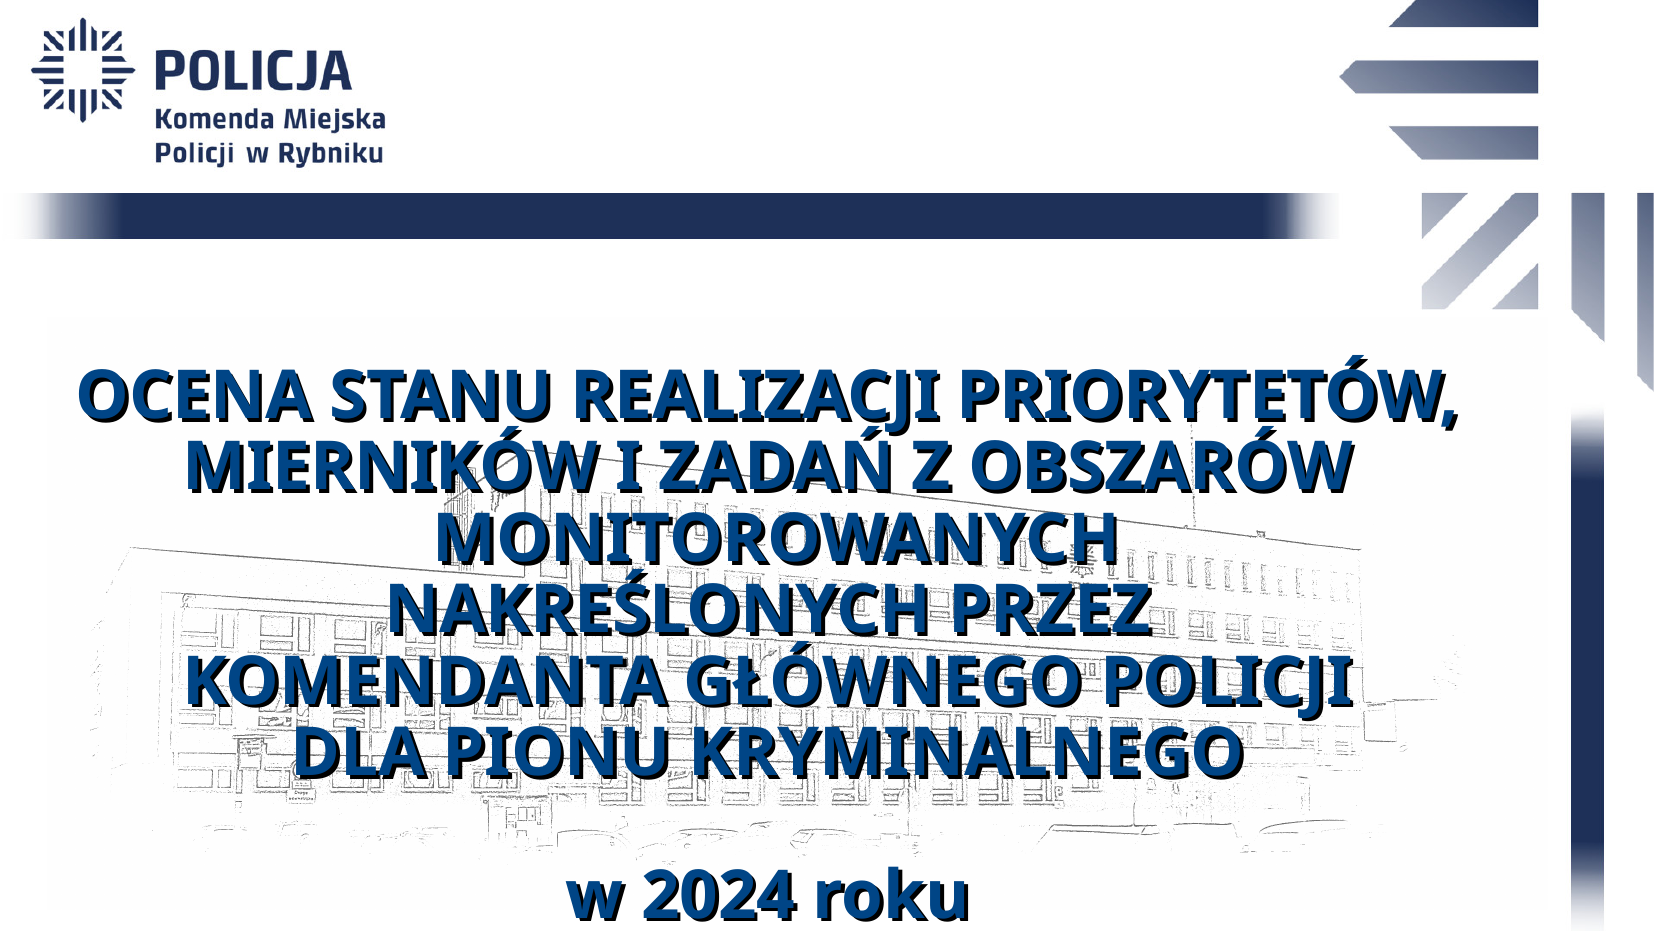

#
OCENA STANU REALIZACJI PRIORYTETÓW,
MIERNIKÓW I ZADAŃ Z OBSZARÓW
 MONITOROWANYCH
NAKREŚLONYCH PRZEZ
KOMENDANTA GŁÓWNEGO POLICJI
DLA PIONU KRYMINALNEGO
w 2024 roku